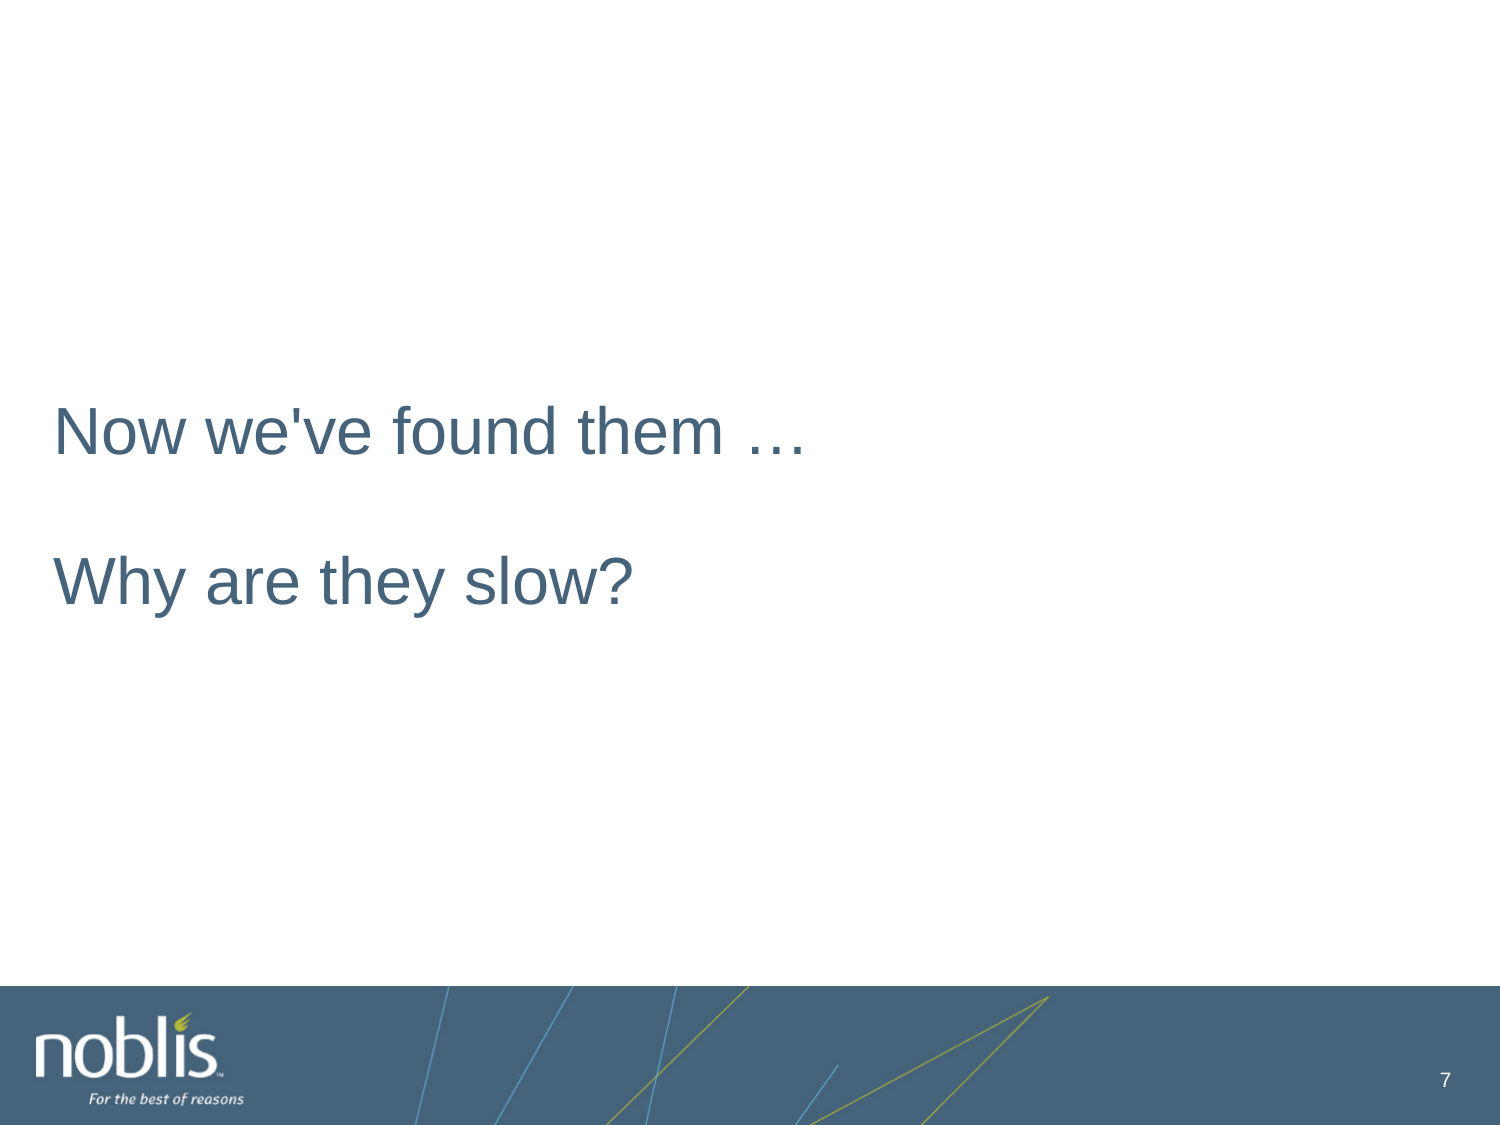

# Now we've found them …
Why are they slow?